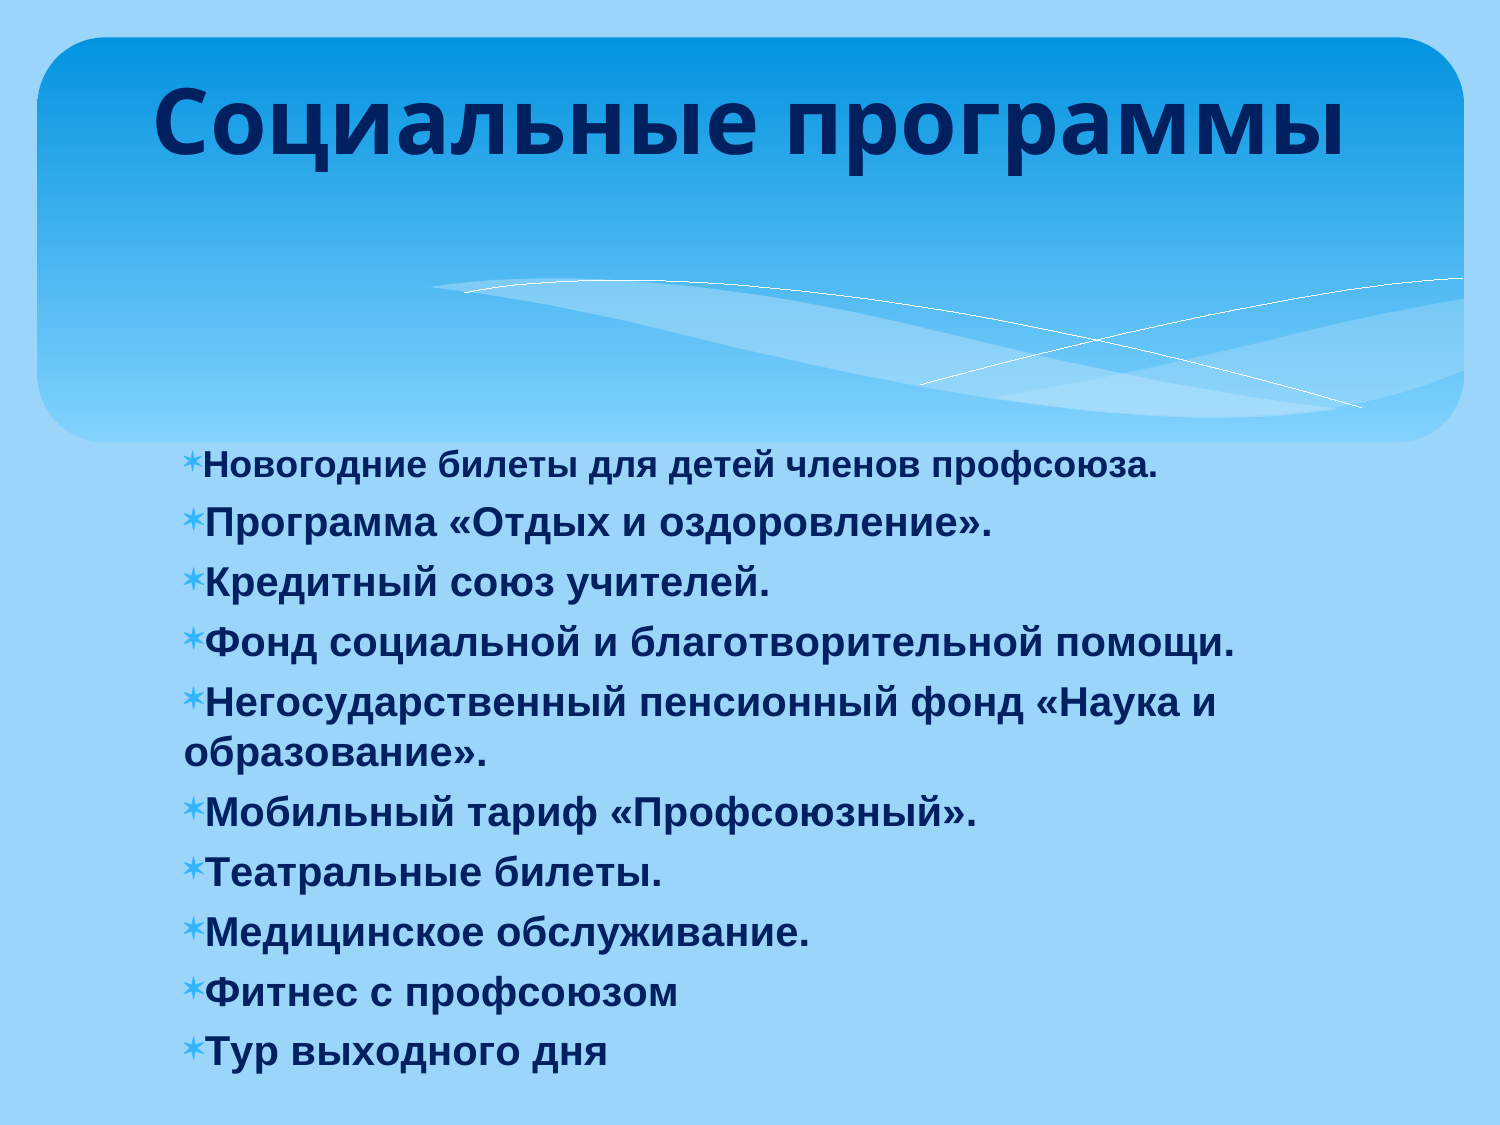

# Социальные программы
Новогодние билеты для детей членов профсоюза.
Программа «Отдых и оздоровление».
Кредитный союз учителей.
Фонд социальной и благотворительной помощи.
Негосударственный пенсионный фонд «Наука и образование».
Мобильный тариф «Профсоюзный».
Театральные билеты.
Медицинское обслуживание.
Фитнес с профсоюзом
Тур выходного дня